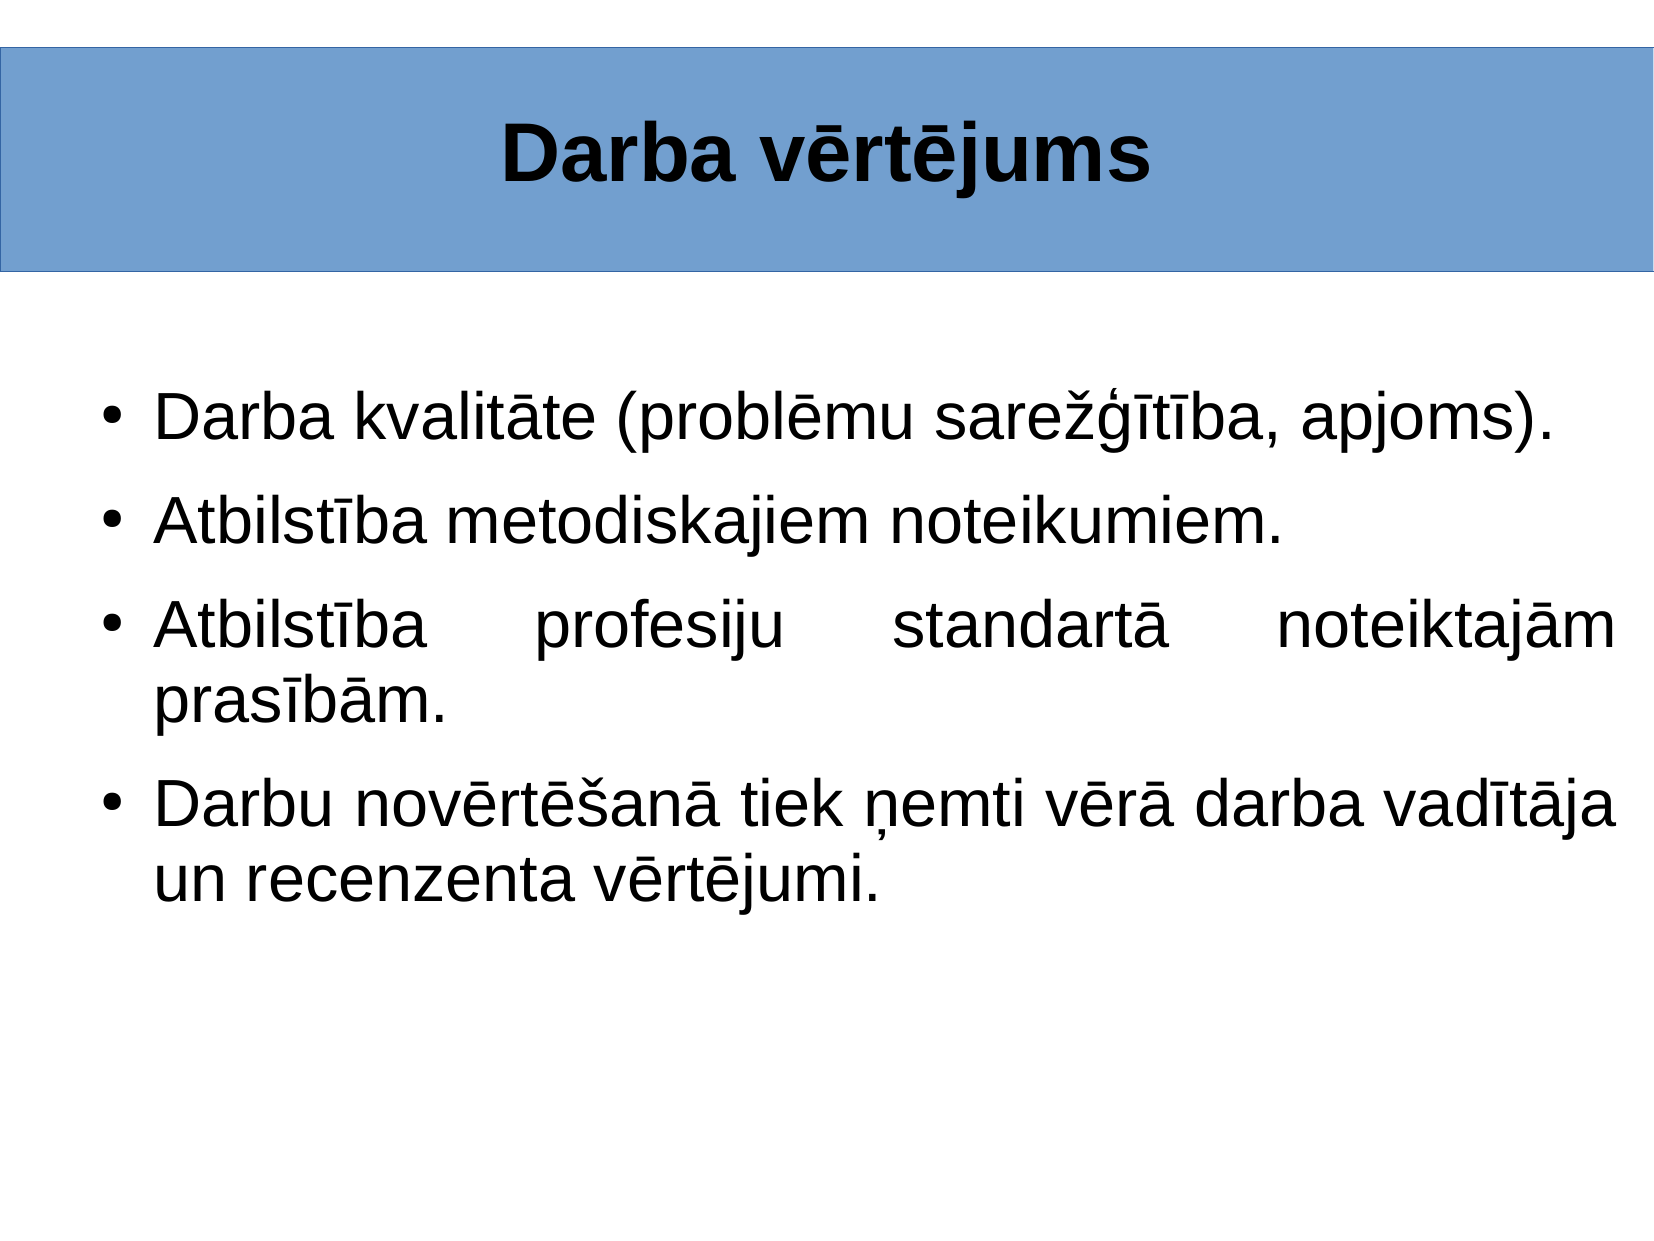

# Darba vērtējums
Darba kvalitāte (problēmu sarežģītība, apjoms).
Atbilstība metodiskajiem noteikumiem.
Atbilstība profesiju standartā noteiktajām prasībām.
Darbu novērtēšanā tiek ņemti vērā darba vadītāja un recenzenta vērtējumi.